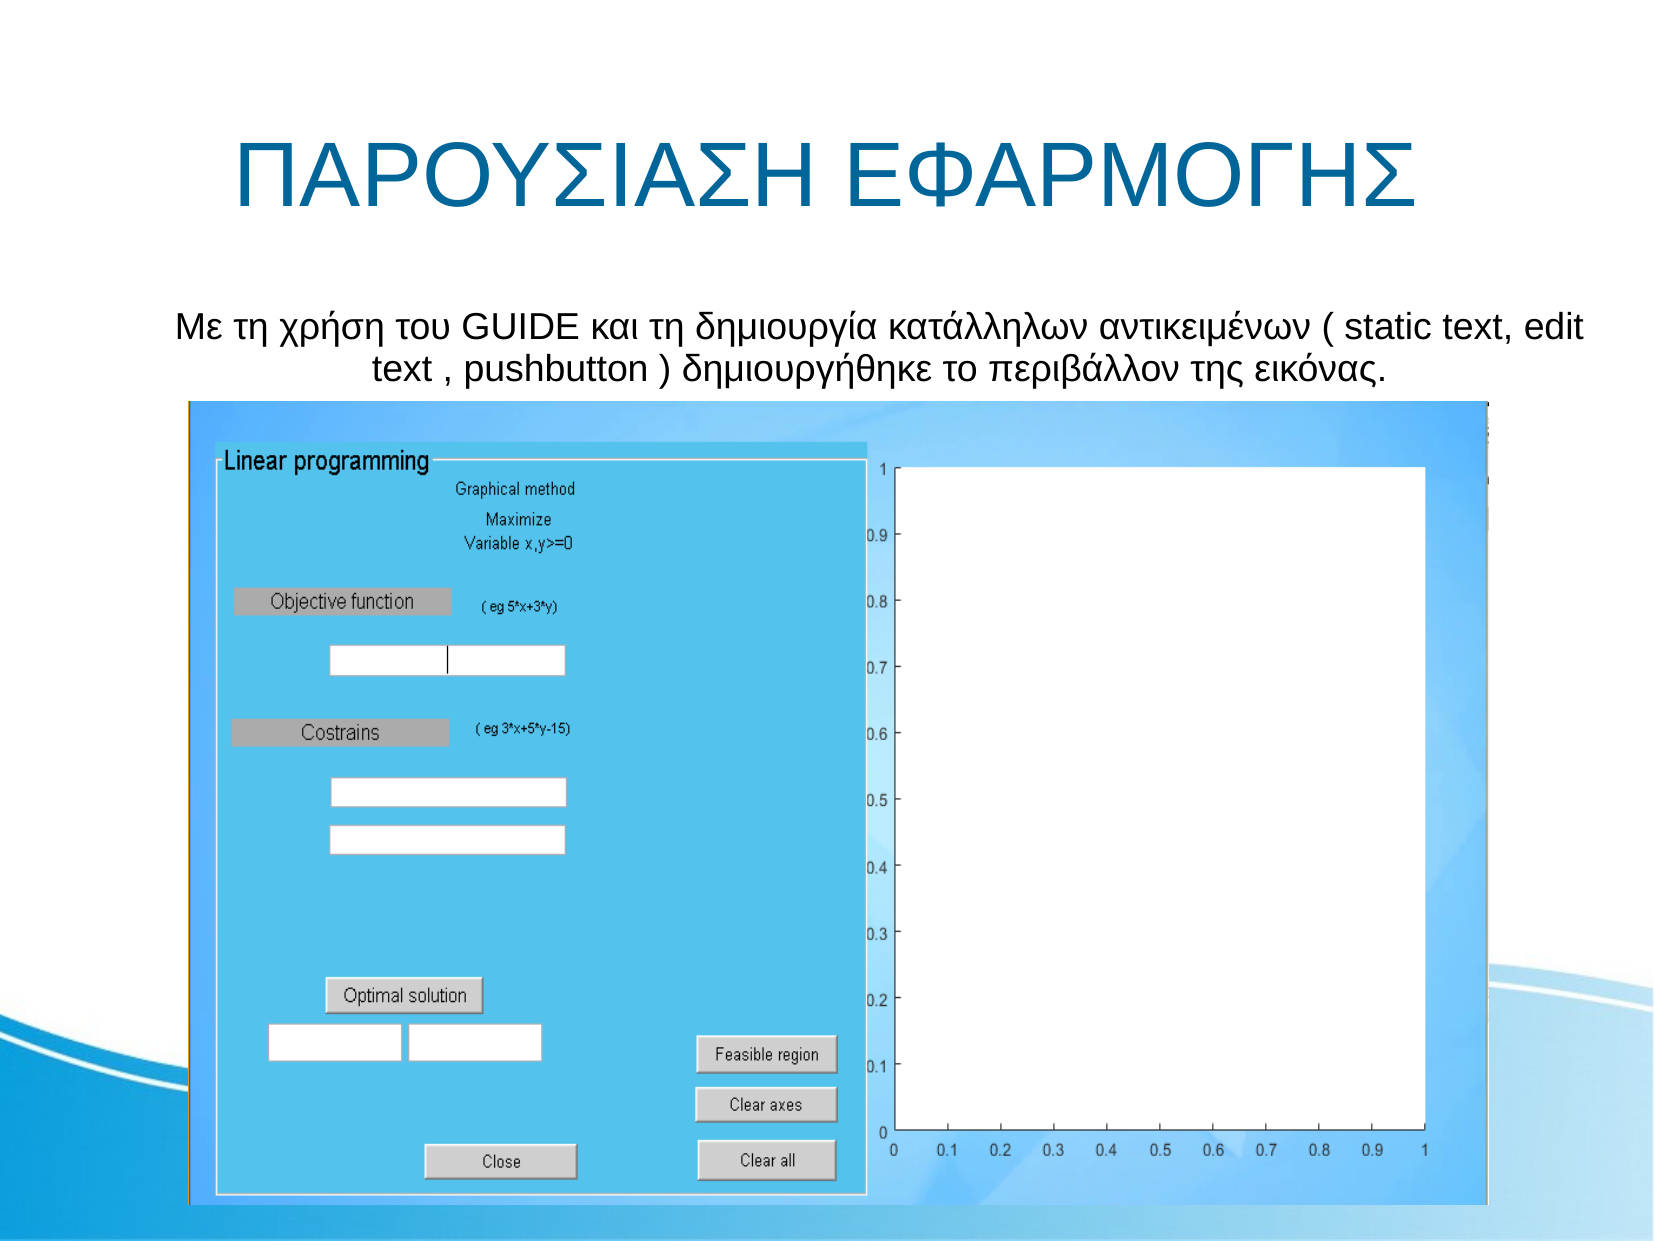

# ΠΑΡΟΥΣΙΑΣΗ ΕΦΑΡΜΟΓΗΣ
Με τη χρήση του GUIDE και τη δημιουργία κατάλληλων αντικειμένων ( static text, edit text , pushbutton ) δημιουργήθηκε το περιβάλλον της εικόνας.